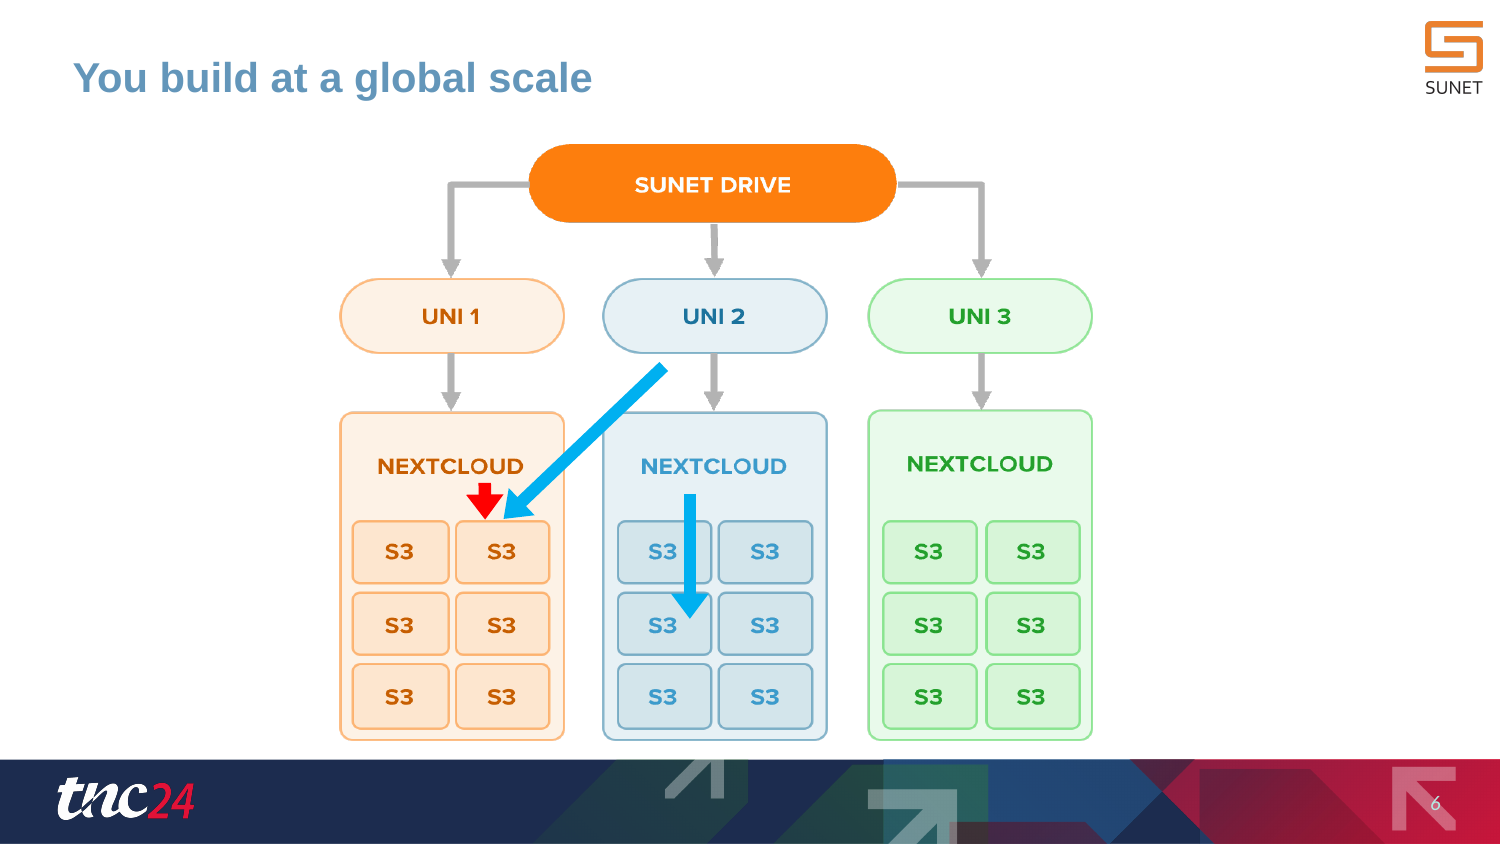

# You build at a global scale
6